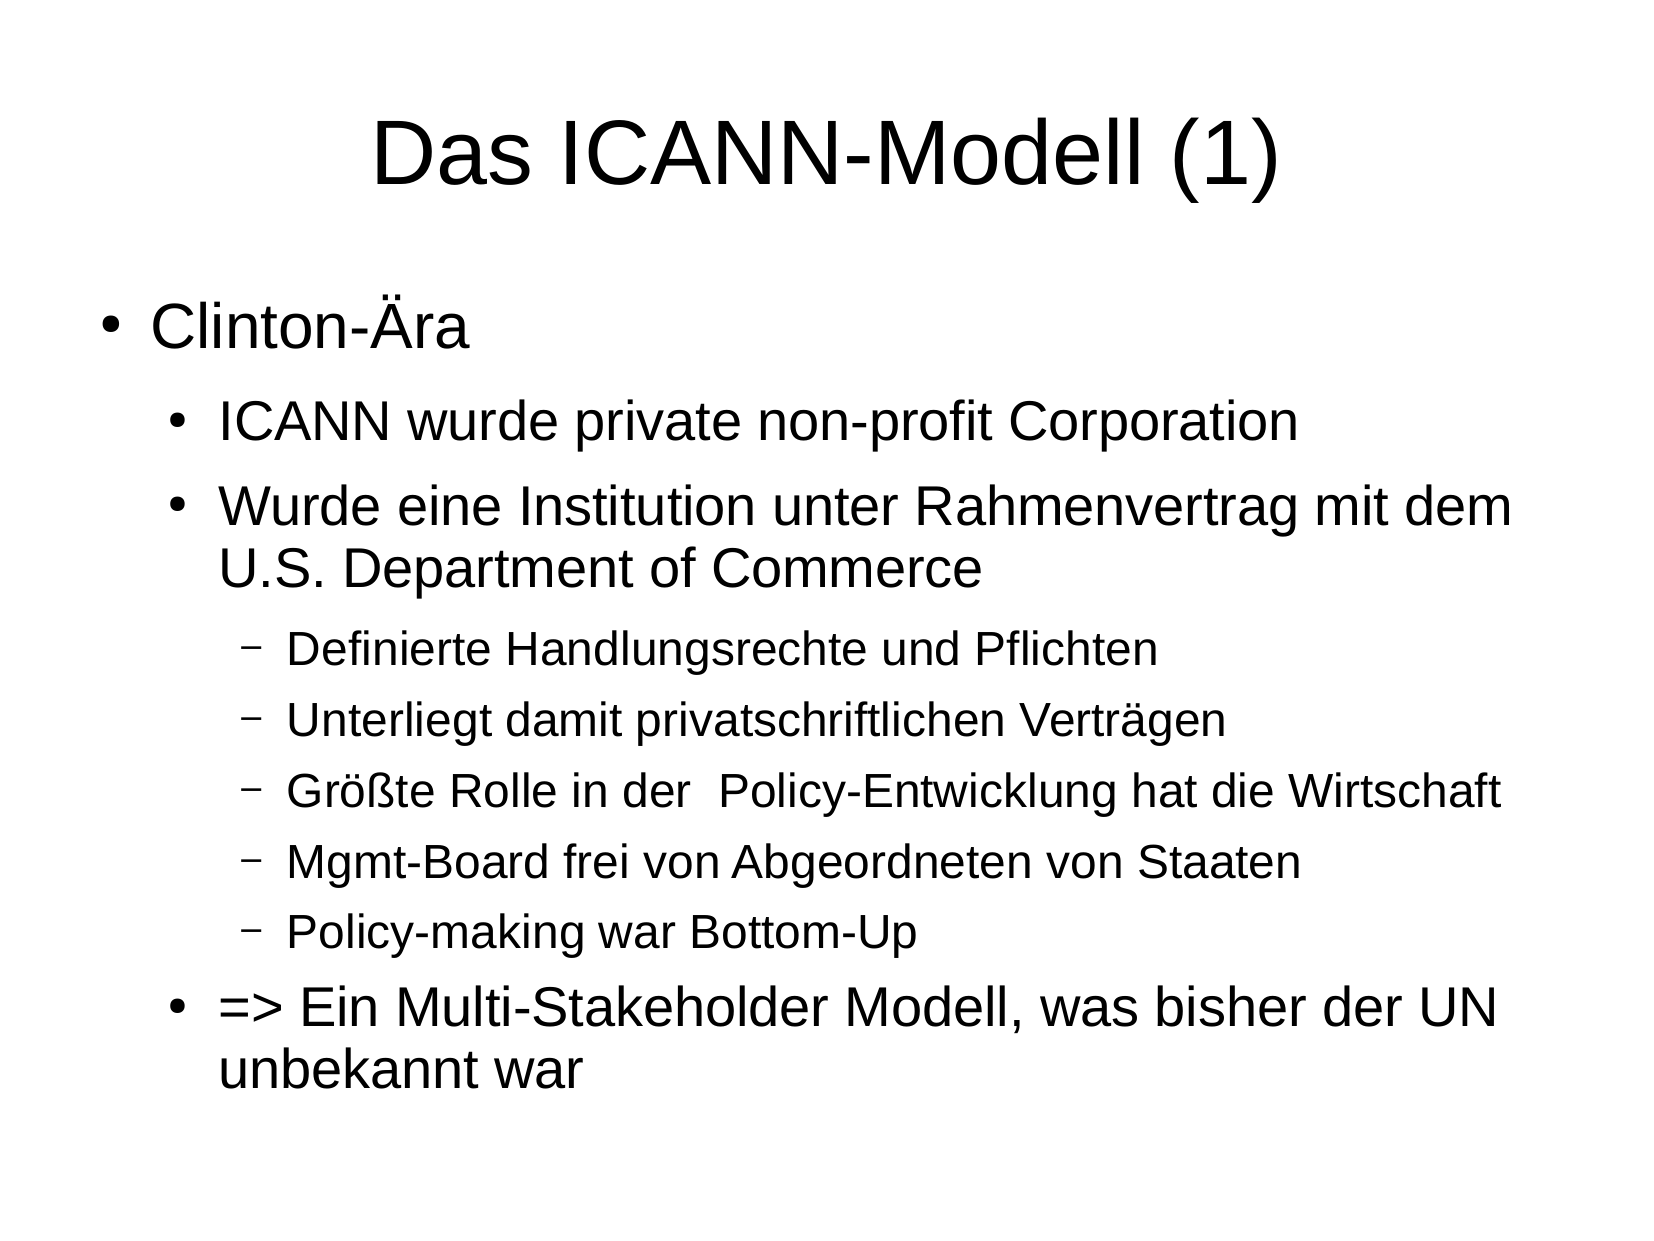

# Das ICANN-Modell (1)
Clinton-Ära
ICANN wurde private non-profit Corporation
Wurde eine Institution unter Rahmenvertrag mit dem U.S. Department of Commerce
Definierte Handlungsrechte und Pflichten
Unterliegt damit privatschriftlichen Verträgen
Größte Rolle in der Policy-Entwicklung hat die Wirtschaft
Mgmt-Board frei von Abgeordneten von Staaten
Policy-making war Bottom-Up
=> Ein Multi-Stakeholder Modell, was bisher der UN unbekannt war